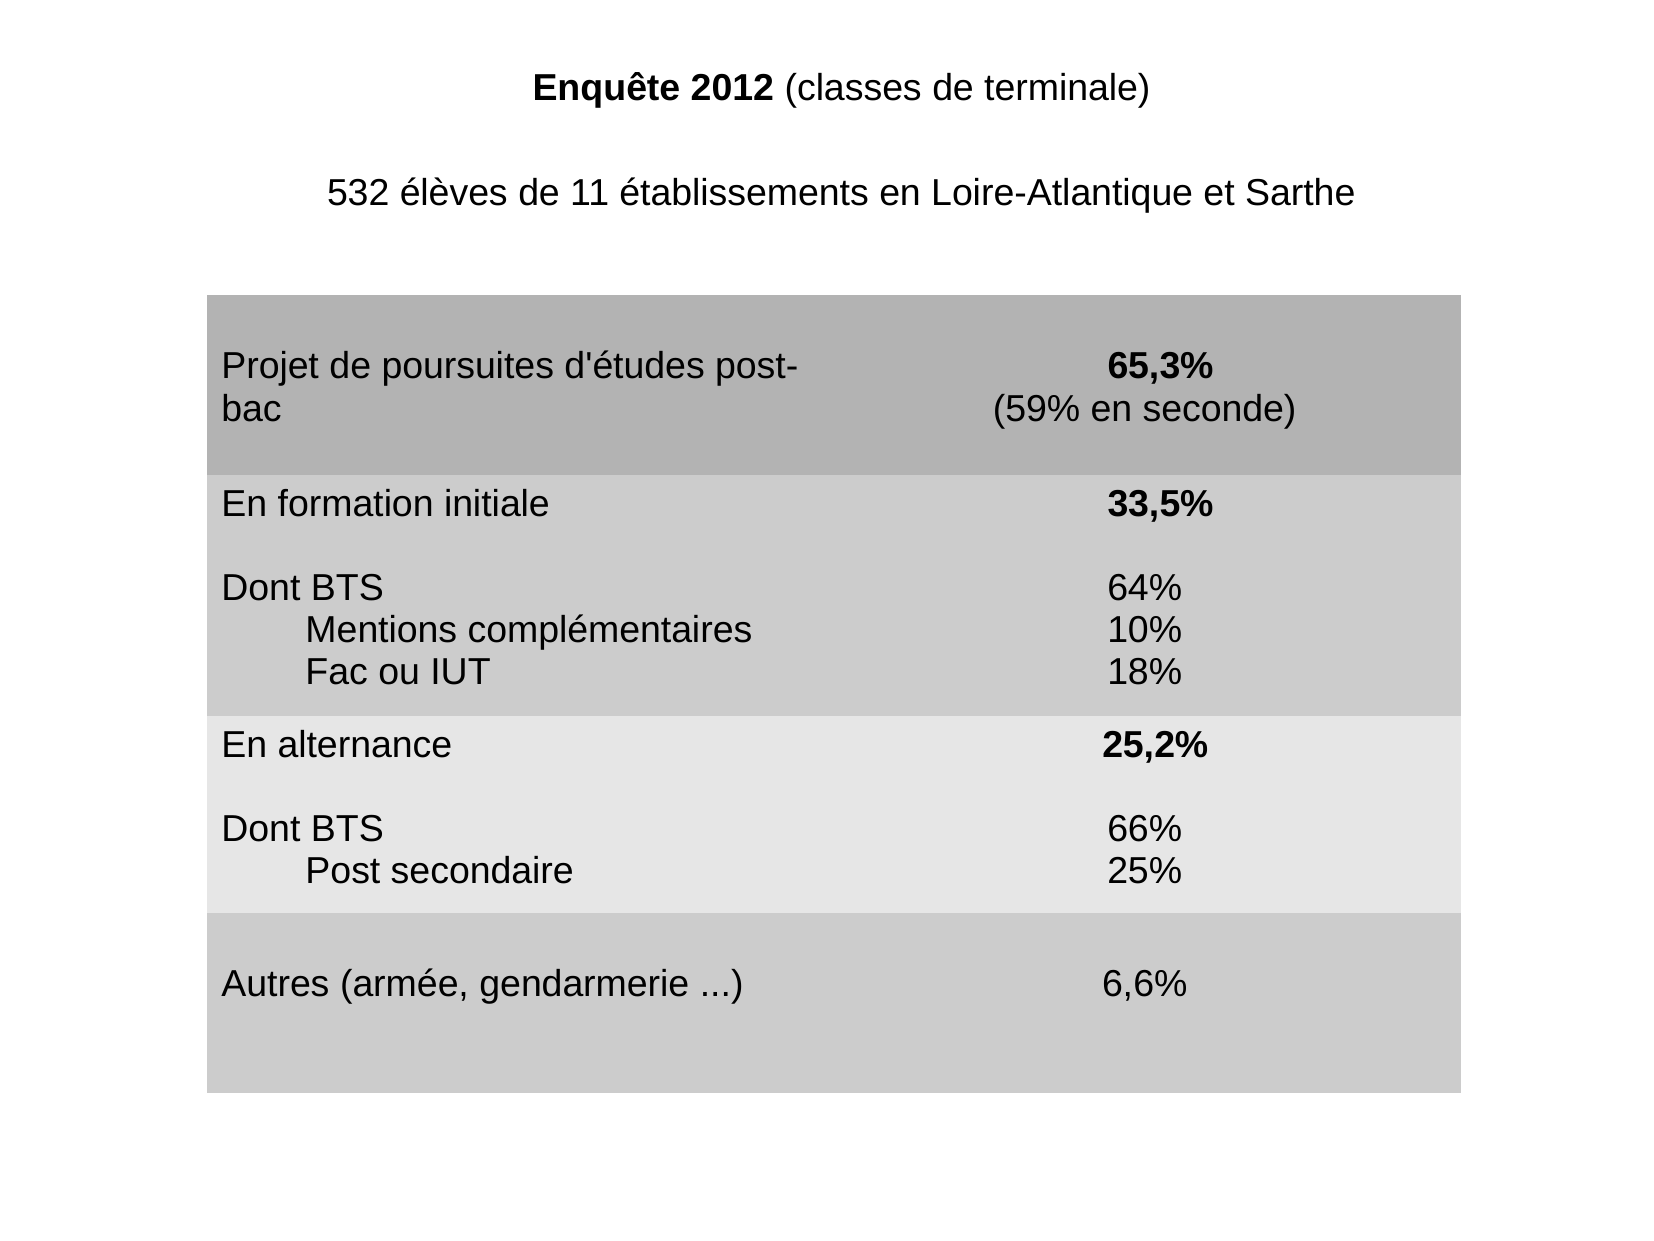

Enquête 2012 (classes de terminale)
532 élèves de 11 établissements en Loire-Atlantique et Sarthe
| Projet de poursuites d'études post- bac | 65,3% (59% en seconde) |
| --- | --- |
| En formation initiale Dont BTS Mentions complémentaires Fac ou IUT | 33,5% 64% 10% 18% |
| En alternance Dont BTS Post secondaire | 25,2% 66% 25% |
| Autres (armée, gendarmerie ...) | 6,6% |